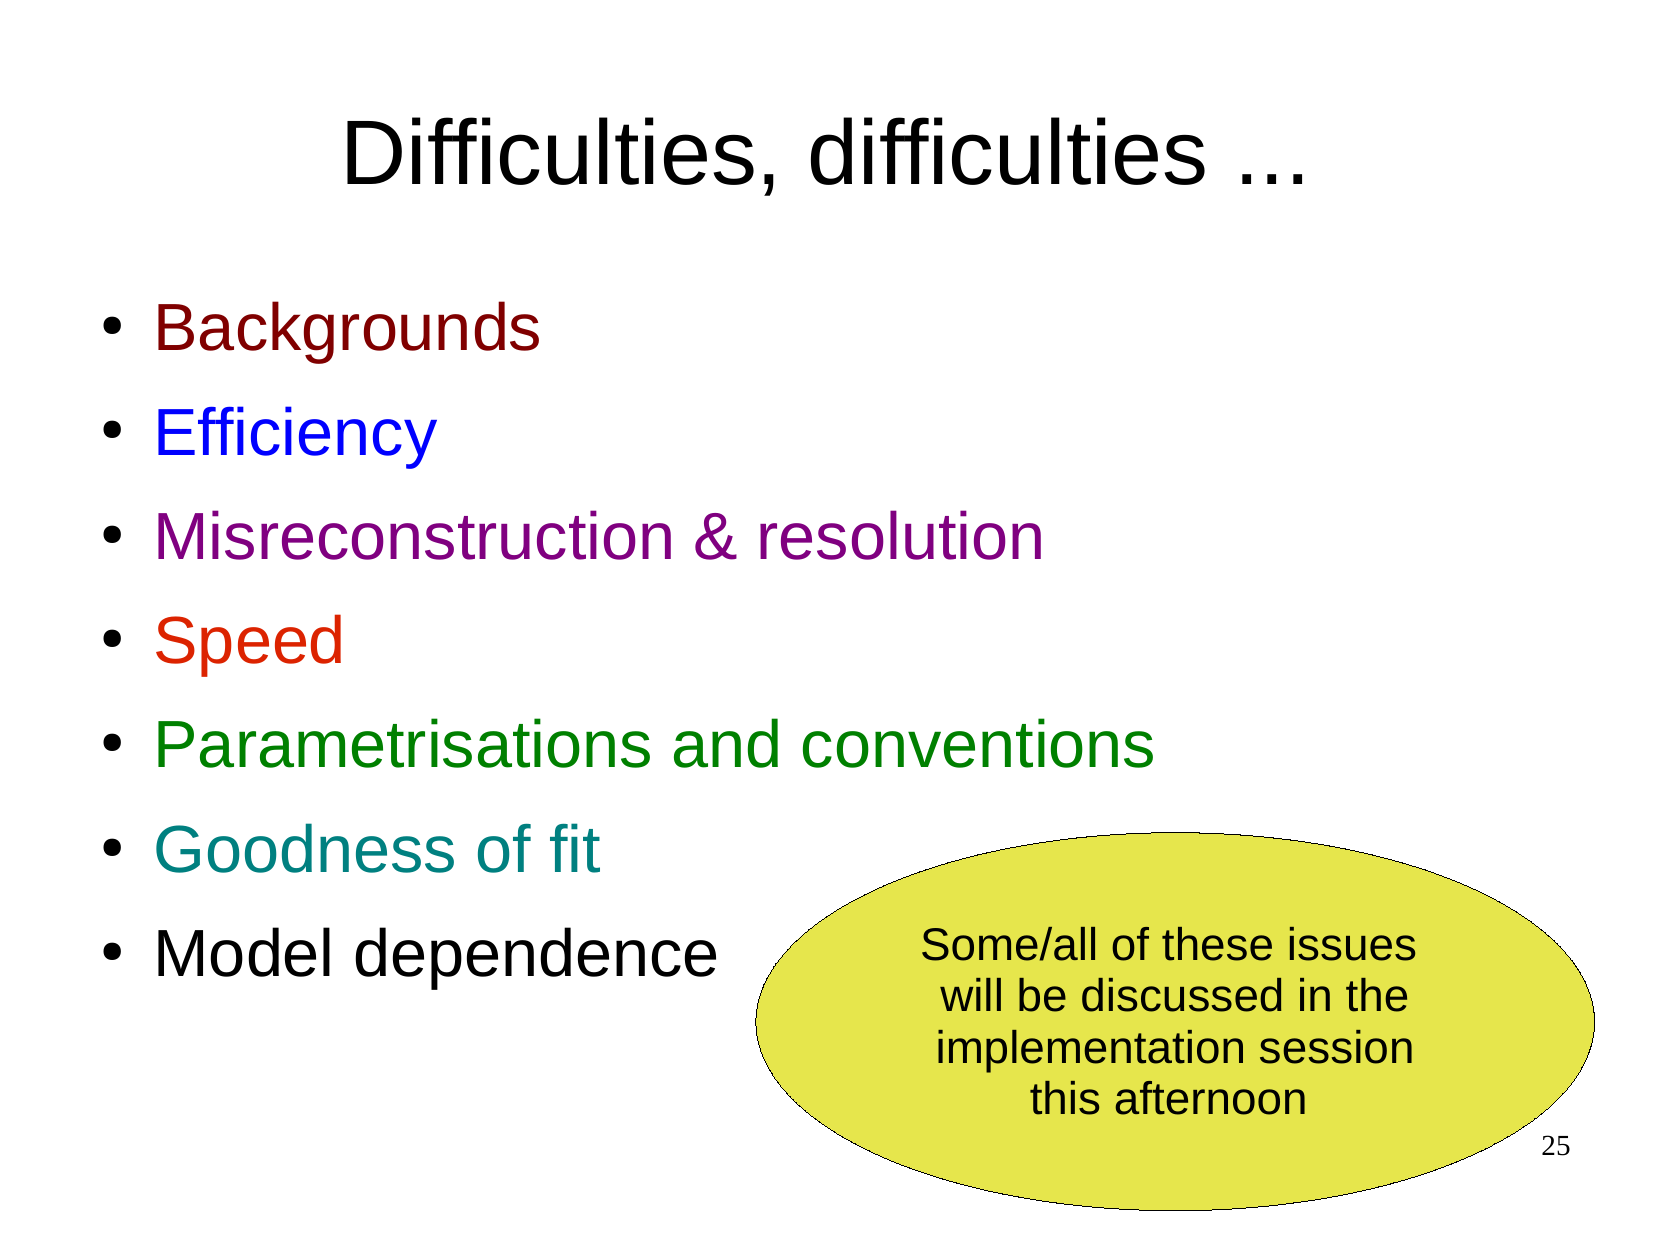

# Difficulties, difficulties ...
Backgrounds
Efficiency
Misreconstruction & resolution
Speed
Parametrisations and conventions
Goodness of fit
Model dependence
Some/all of these issues
will be discussed in the
implementation session
this afternoon
25